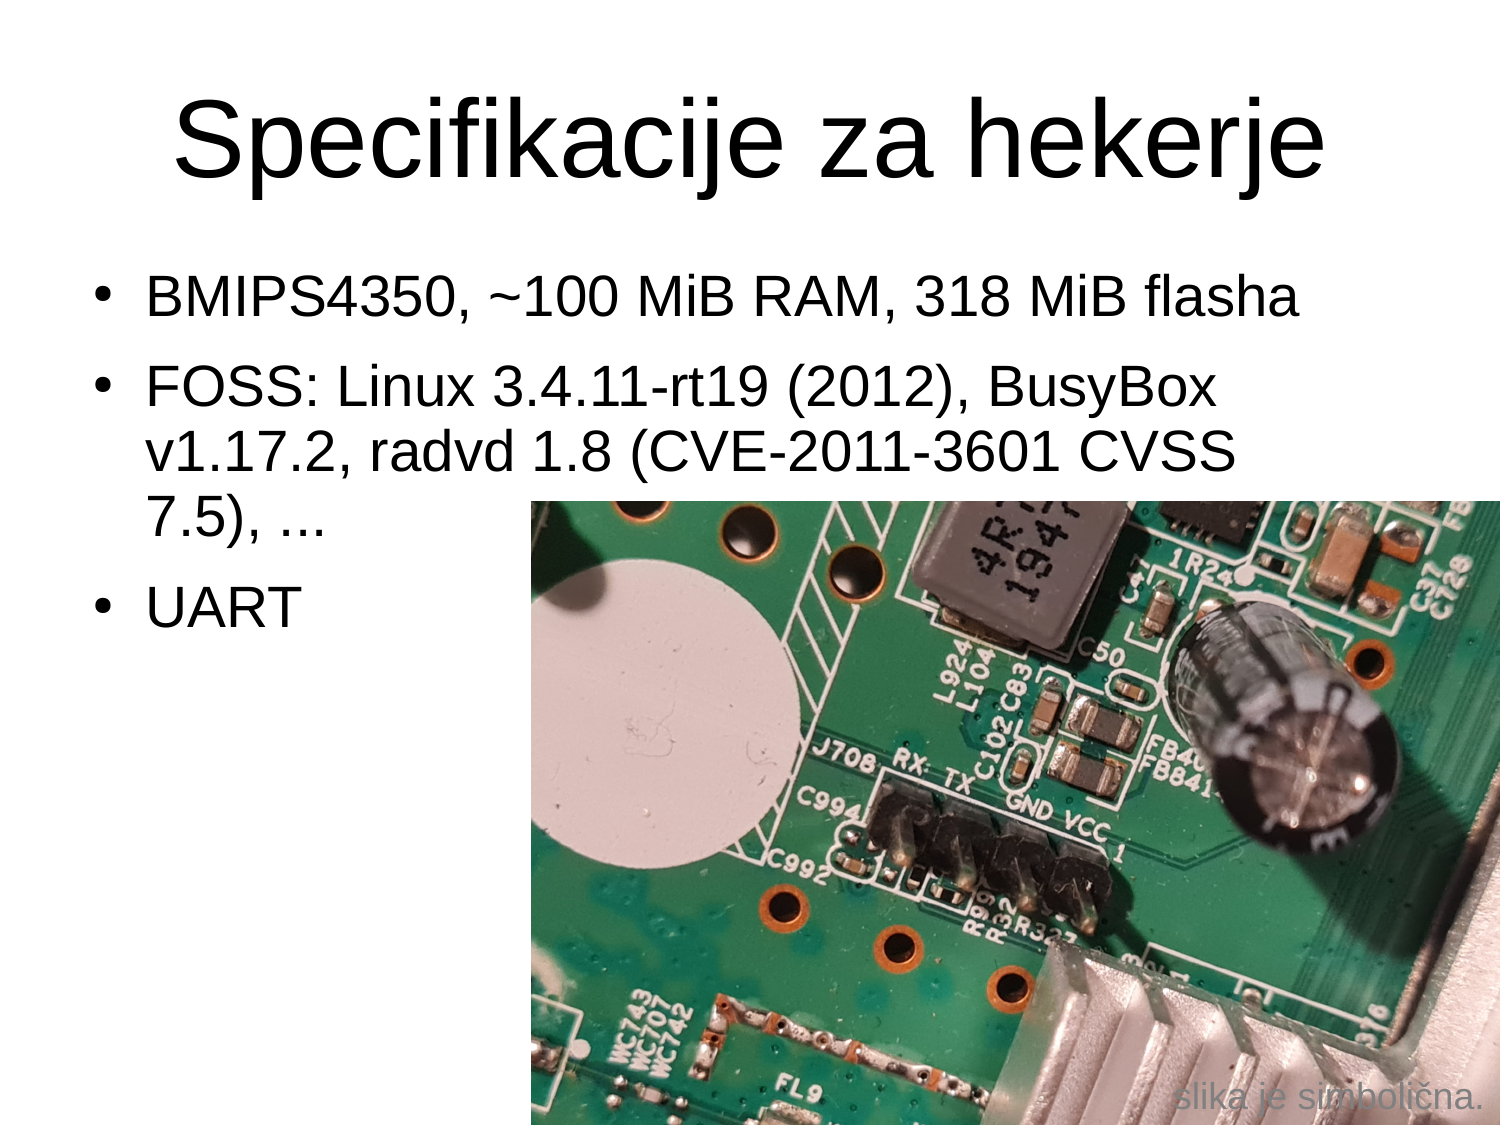

# Specifikacije za hekerje
BMIPS4350, ~100 MiB RAM, 318 MiB flasha
FOSS: Linux 3.4.11-rt19 (2012), BusyBox v1.17.2, radvd 1.8 (CVE-2011-3601 CVSS 7.5), ...
UART
slika je simbolična.